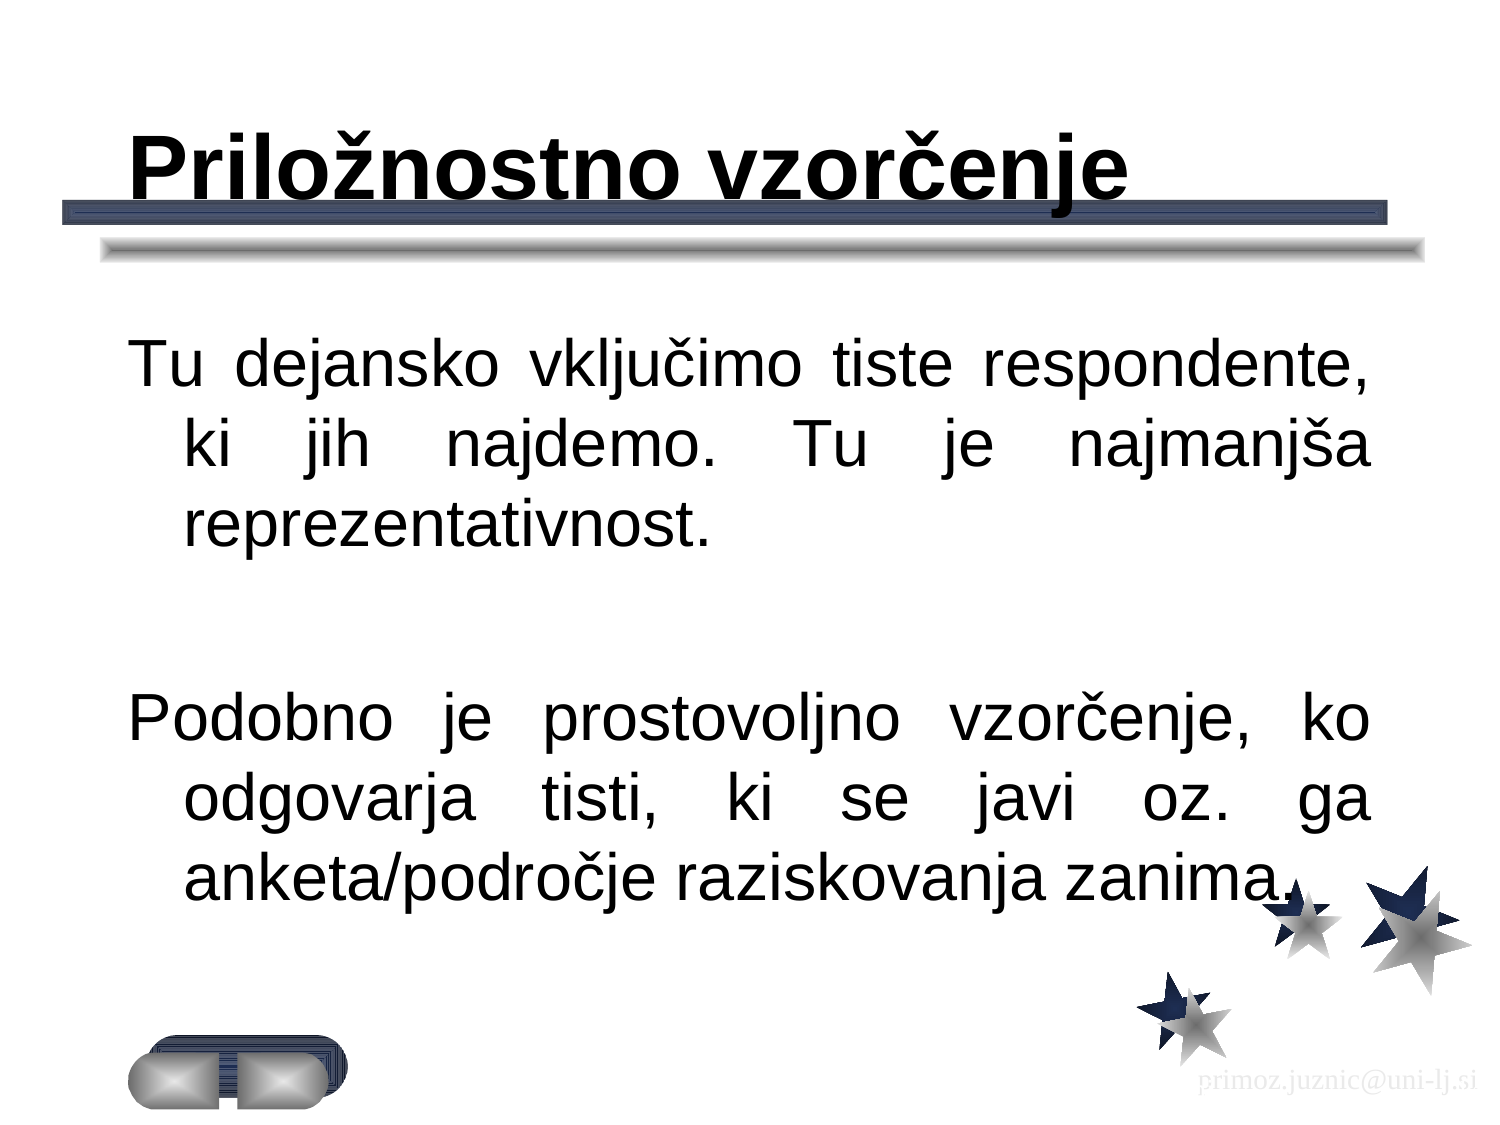

# Priložnostno vzorčenje
Tu dejansko vključimo tiste respondente, ki jih najdemo. Tu je najmanjša reprezentativnost.
Podobno je prostovoljno vzorčenje, ko odgovarja tisti, ki se javi oz. ga anketa/področje raziskovanja zanima.
Primoz Juznic, BINK, FF, Univerza v Ljubljani